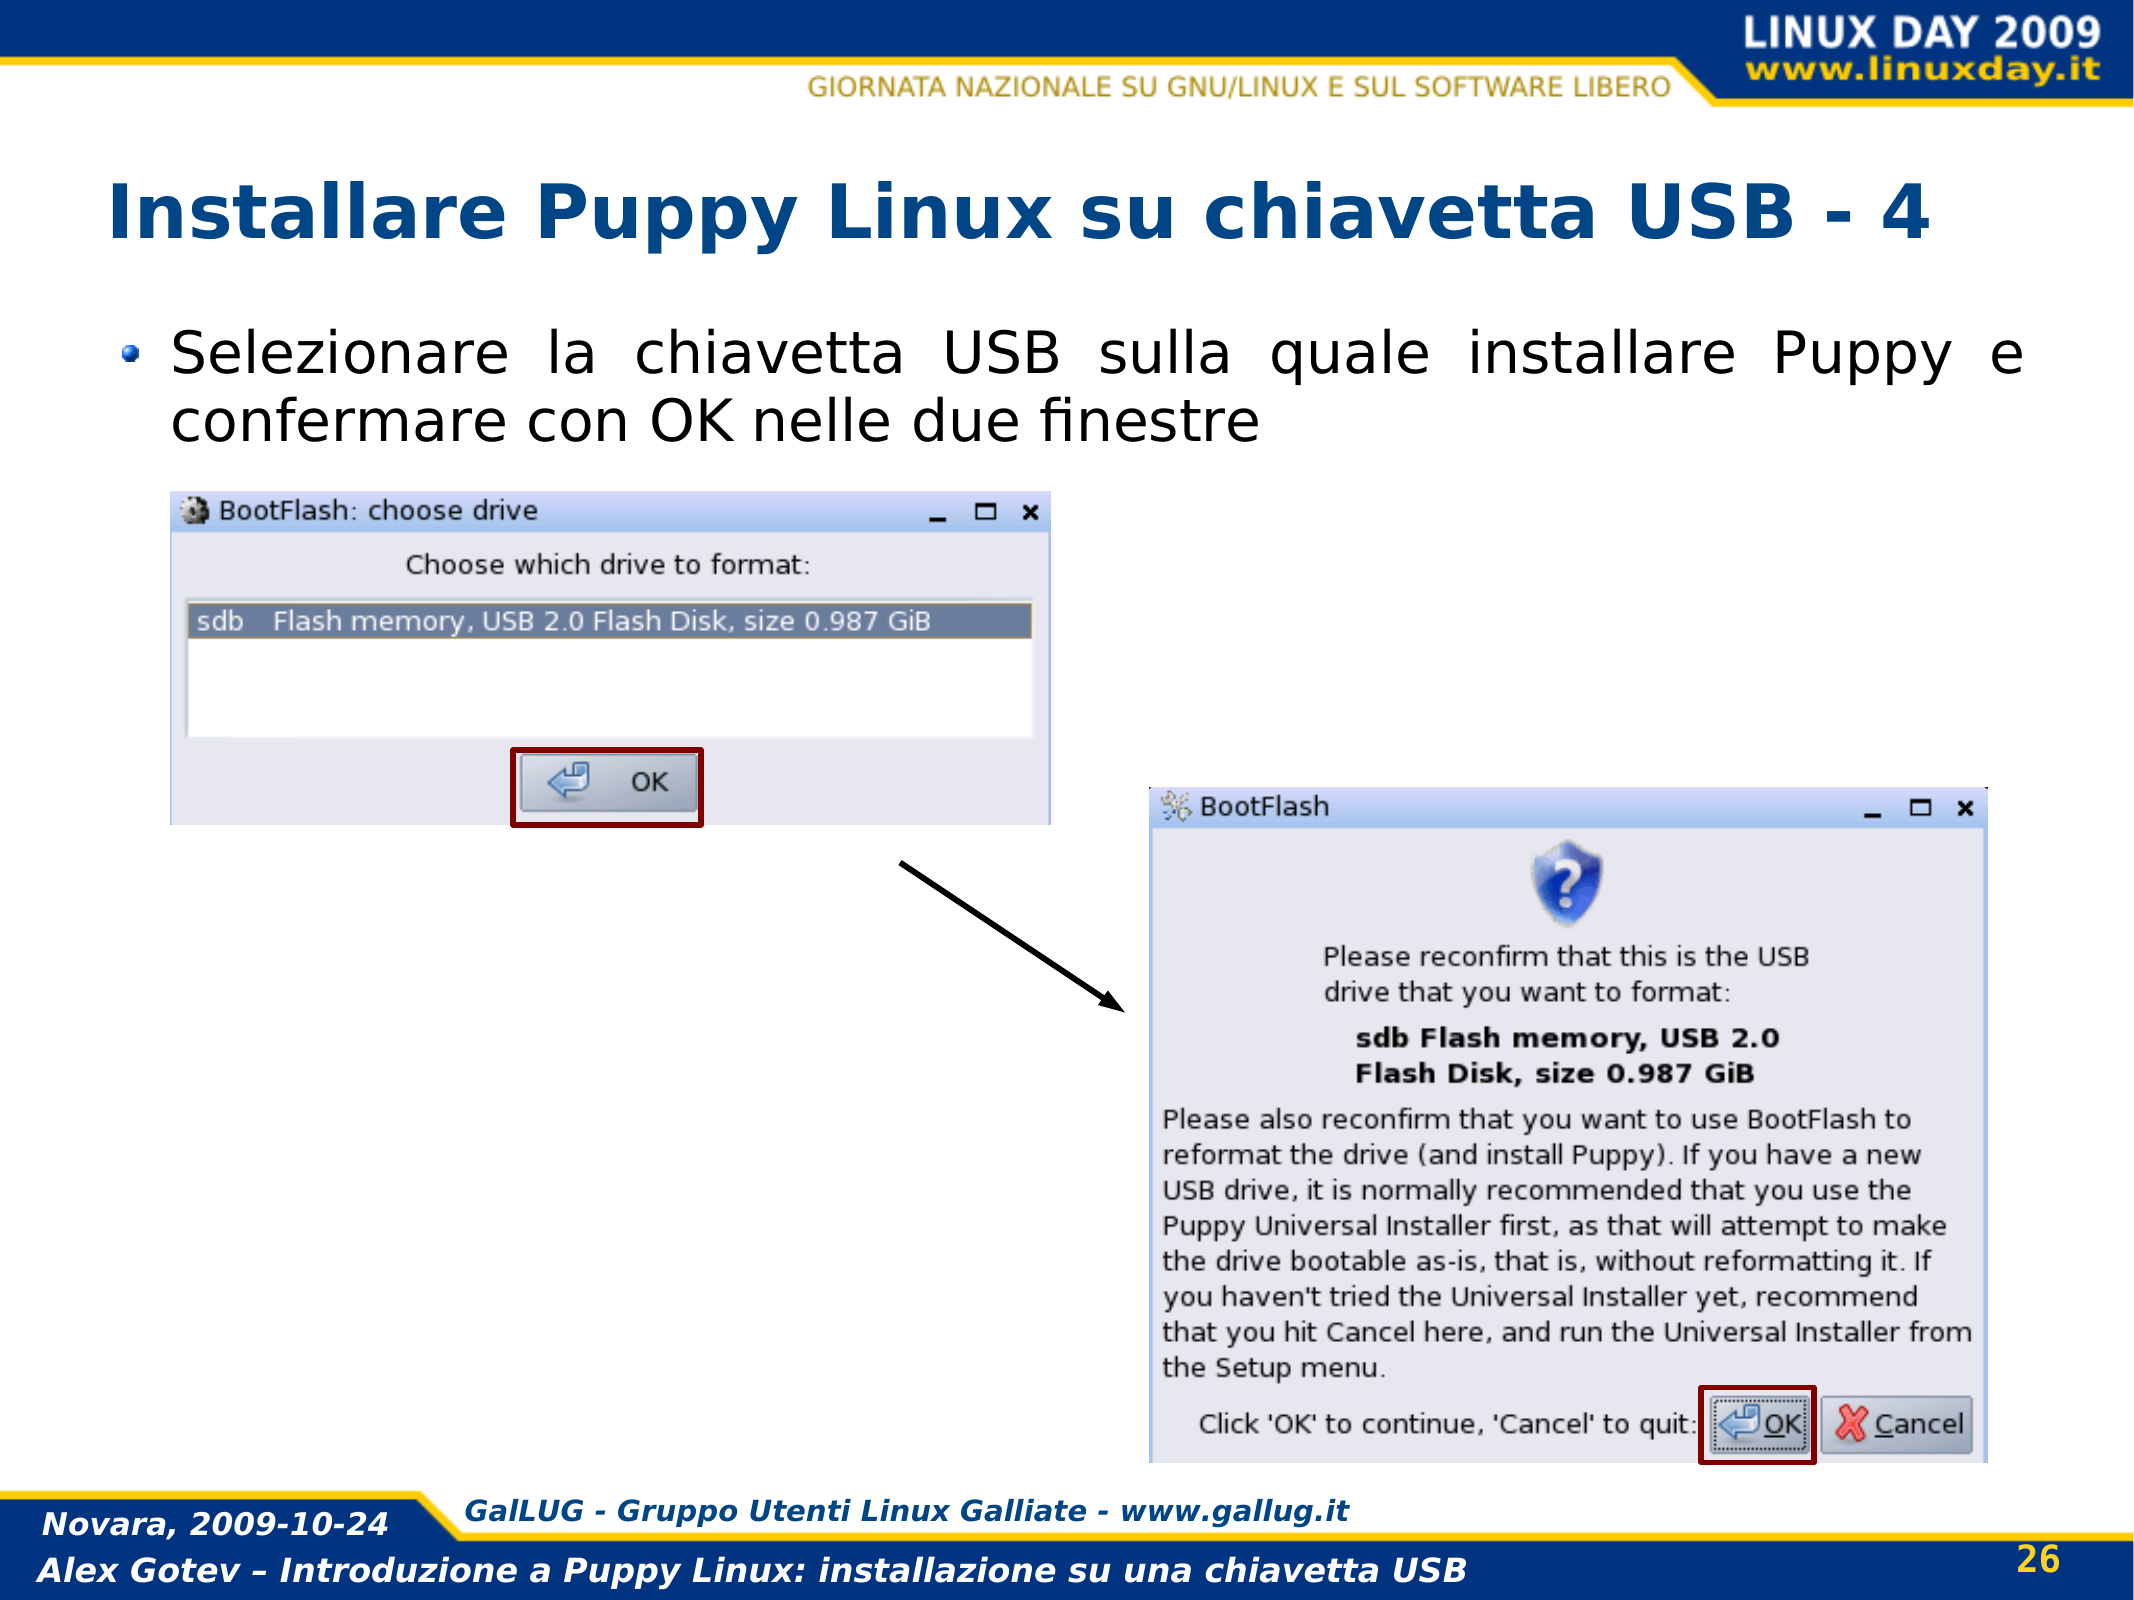

# Installare Puppy Linux su chiavetta USB - 4
Selezionare la chiavetta USB sulla quale installare Puppy e confermare con OK nelle due finestre